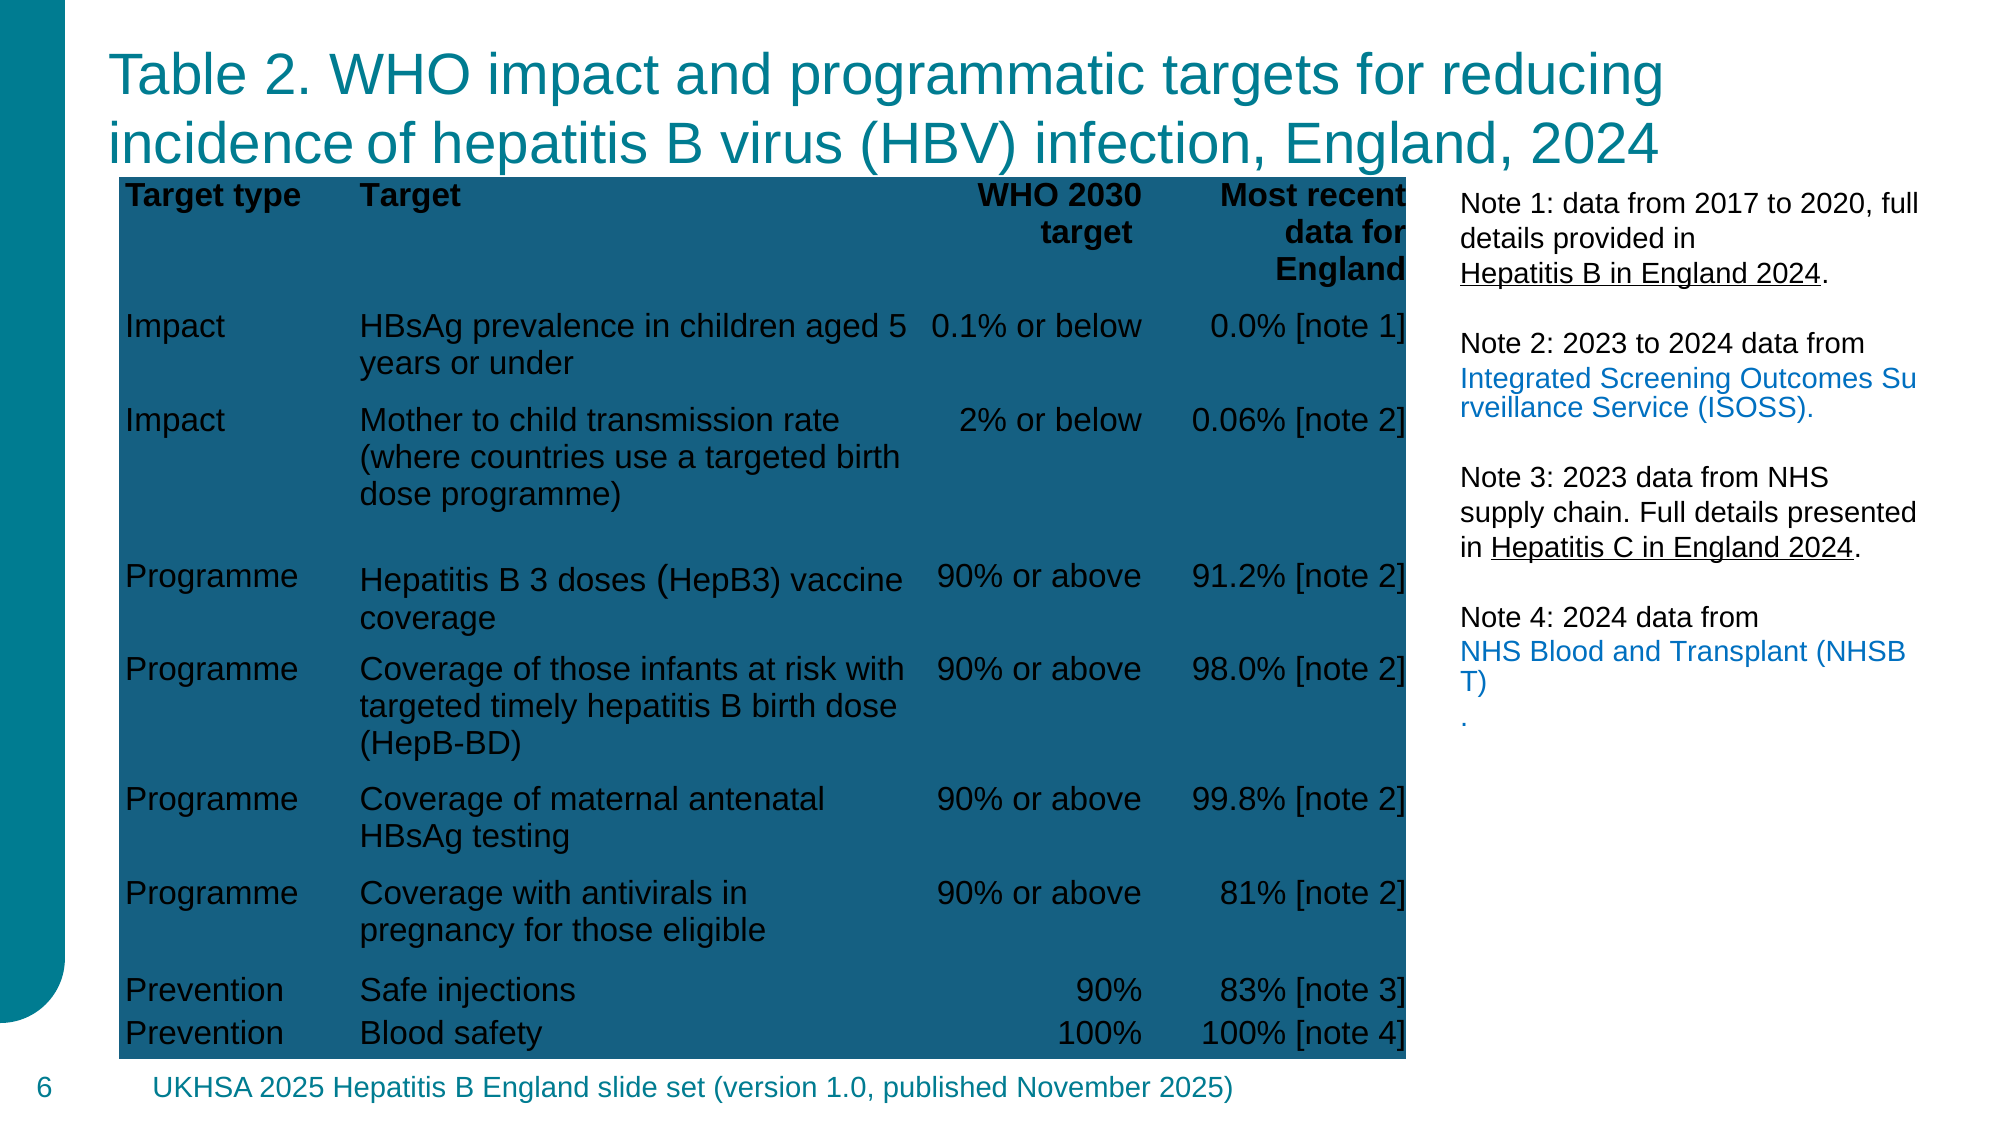

# Table 2. WHO impact and programmatic targets for reducing incidence of hepatitis B virus (HBV) infection, England, 2024
| Target type | Target | WHO 2030 target | Most recent data for England |
| --- | --- | --- | --- |
| Impact | HBsAg prevalence in children aged 5 years or under | 0.1% or below | 0.0% [note 1] |
| Impact | Mother to child transmission rate (where countries use a targeted birth dose programme) | 2% or below | 0.06% [note 2] |
| Programme | Hepatitis B 3 doses (HepB3) vaccine coverage | 90% or above | 91.2% [note 2] |
| Programme | Coverage of those infants at risk with targeted timely hepatitis B birth dose (HepB-BD) | 90% or above | 98.0% [note 2] |
| Programme | Coverage of maternal antenatal HBsAg testing | 90% or above | 99.8% [note 2] |
| Programme | Coverage with antivirals in pregnancy for those eligible | 90% or above | 81% [note 2] |
| Prevention | Safe injections | 90% | 83% [note 3] |
| Prevention | Blood safety | 100% | 100% [note 4] |
Note 1: data from 2017 to 2020, full details provided in Hepatitis B in England 2024.
Note 2: 2023 to 2024 data fromIntegrated Screening Outcomes Surveillance Service (ISOSS).
Note 3: 2023 data from NHS supply chain. Full details presented in Hepatitis C in England 2024.
Note 4: 2024 data from NHS Blood and Transplant (NHSBT).
4
UKHSA 2025 Hepatitis B England slide set (version 1.0, published November 2025)